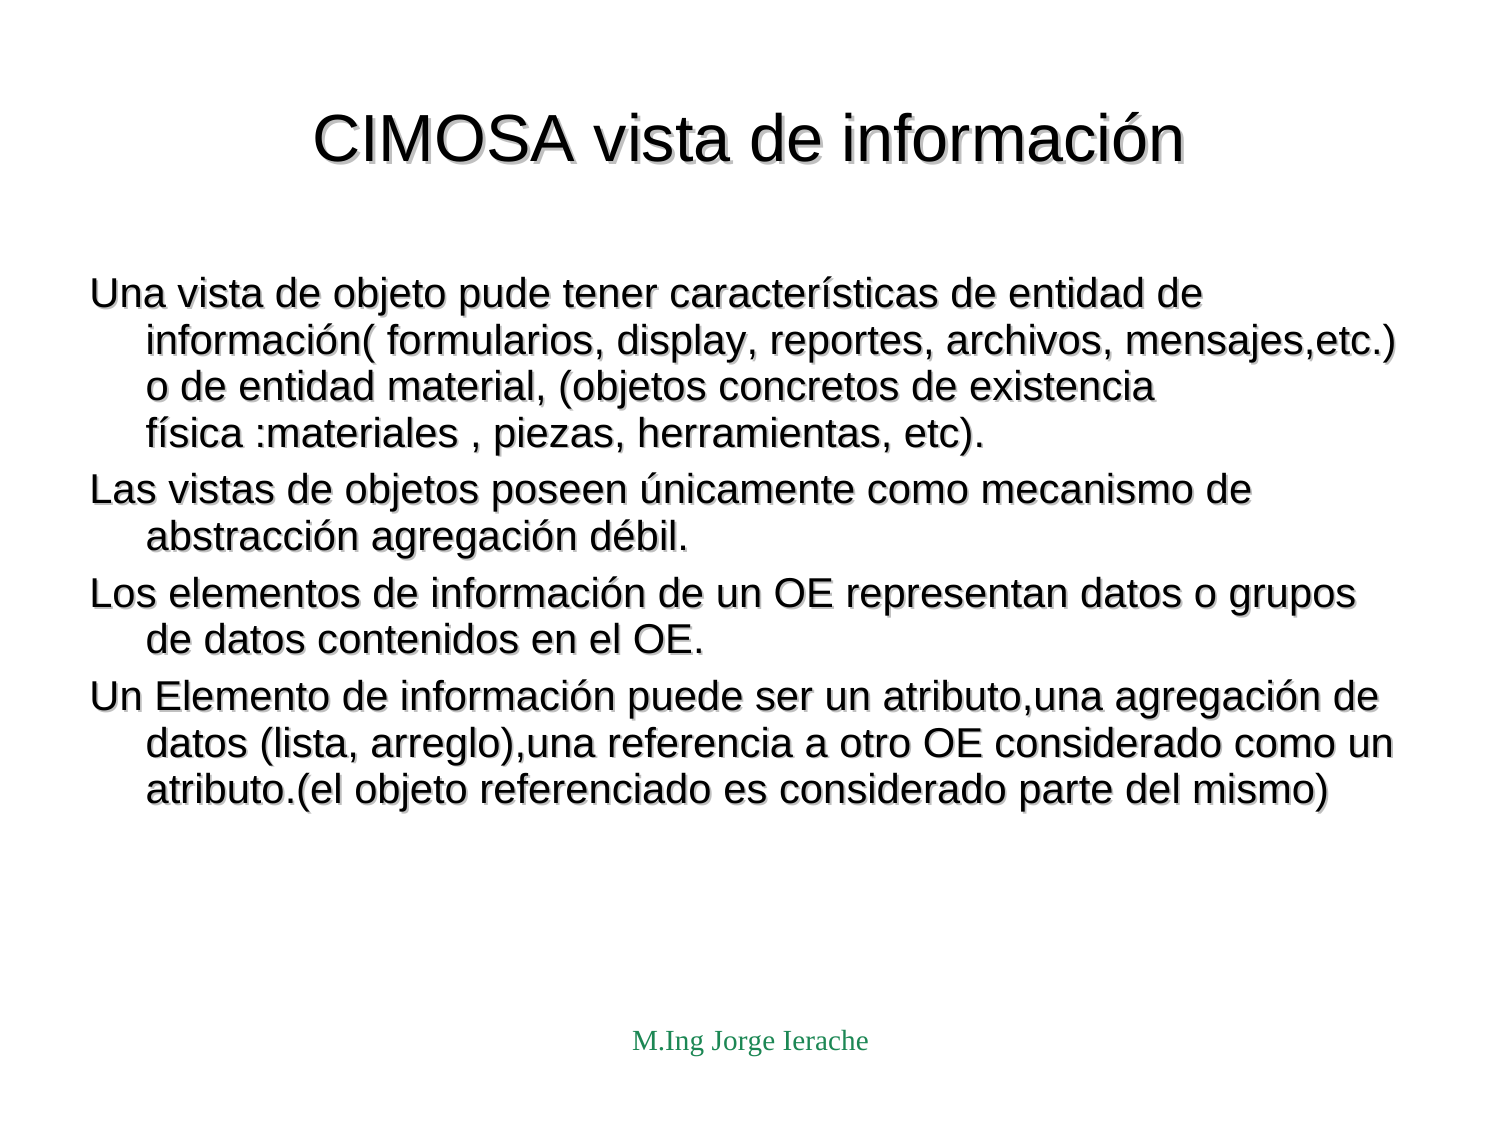

# CIMOSA vista de información
Una vista de objeto pude tener características de entidad de información( formularios, display, reportes, archivos, mensajes,etc.) o de entidad material, (objetos concretos de existencia física :materiales , piezas, herramientas, etc).
Las vistas de objetos poseen únicamente como mecanismo de abstracción agregación débil.
Los elementos de información de un OE representan datos o grupos de datos contenidos en el OE.
Un Elemento de información puede ser un atributo,una agregación de datos (lista, arreglo),una referencia a otro OE considerado como un atributo.(el objeto referenciado es considerado parte del mismo)
M.Ing Jorge Ierache